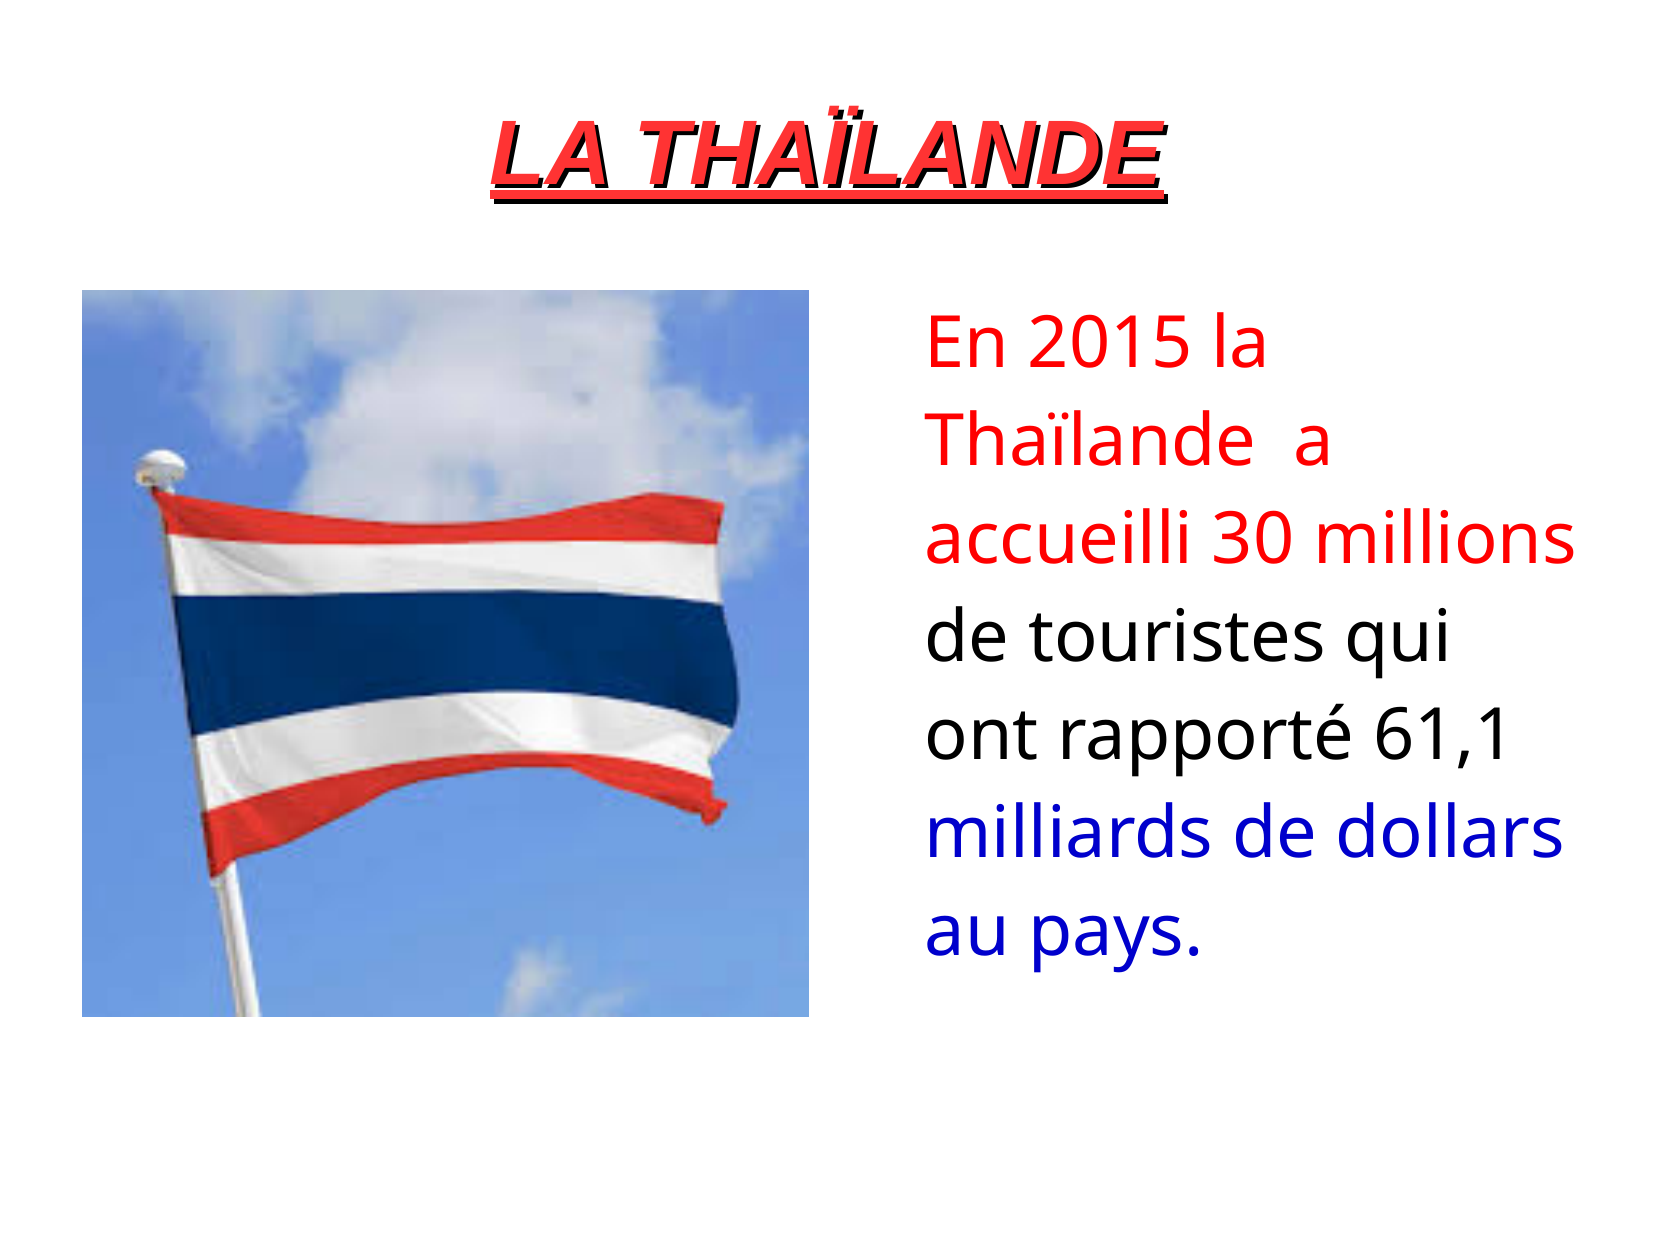

# LA THAÏLANDE
En 2015 la Thaïlande a accueilli 30 millions de touristes qui ont rapporté 61,1 milliards de dollars au pays.